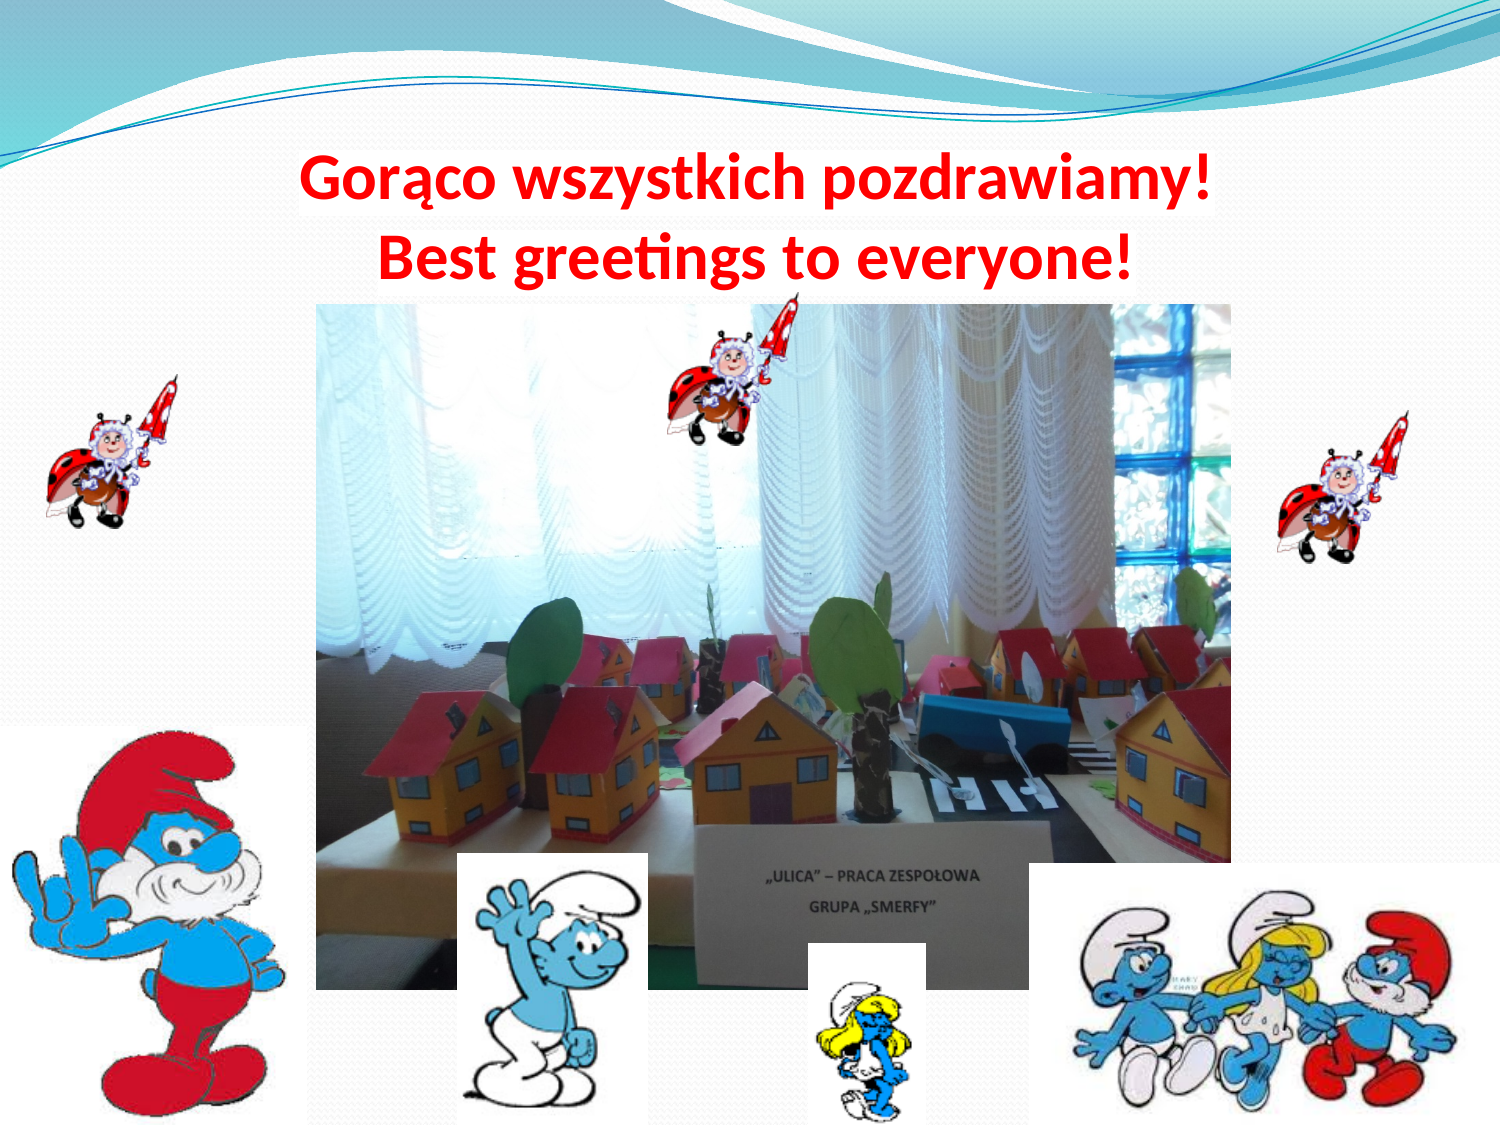

# Gorąco wszystkich pozdrawiamy! Best greetings to everyone!